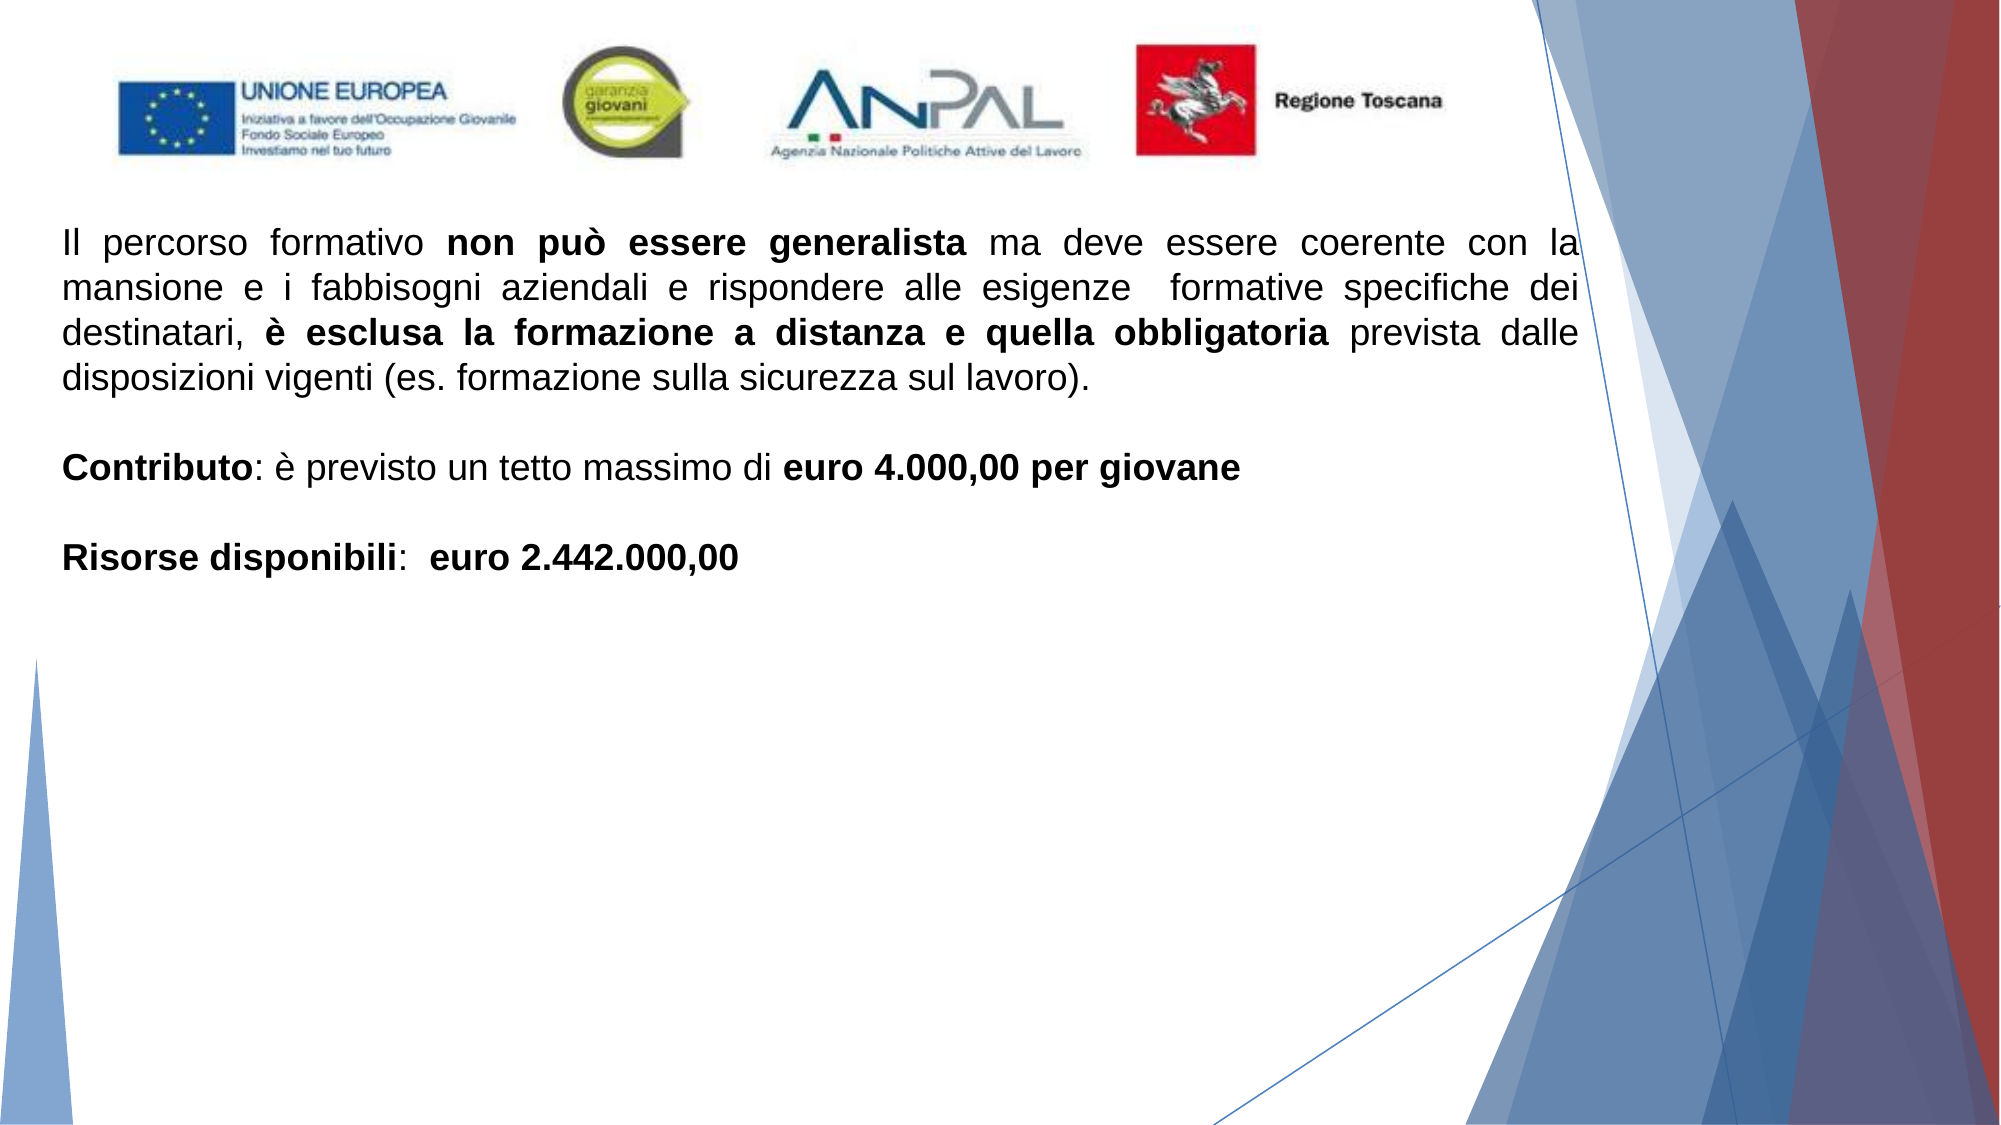

Il percorso formativo non può essere generalista ma deve essere coerente con la mansione e i fabbisogni aziendali e rispondere alle esigenze formative specifiche dei destinatari, è esclusa la formazione a distanza e quella obbligatoria prevista dalle disposizioni vigenti (es. formazione sulla sicurezza sul lavoro).
Contributo: è previsto un tetto massimo di euro 4.000,00 per giovane
Risorse disponibili: euro 2.442.000,00